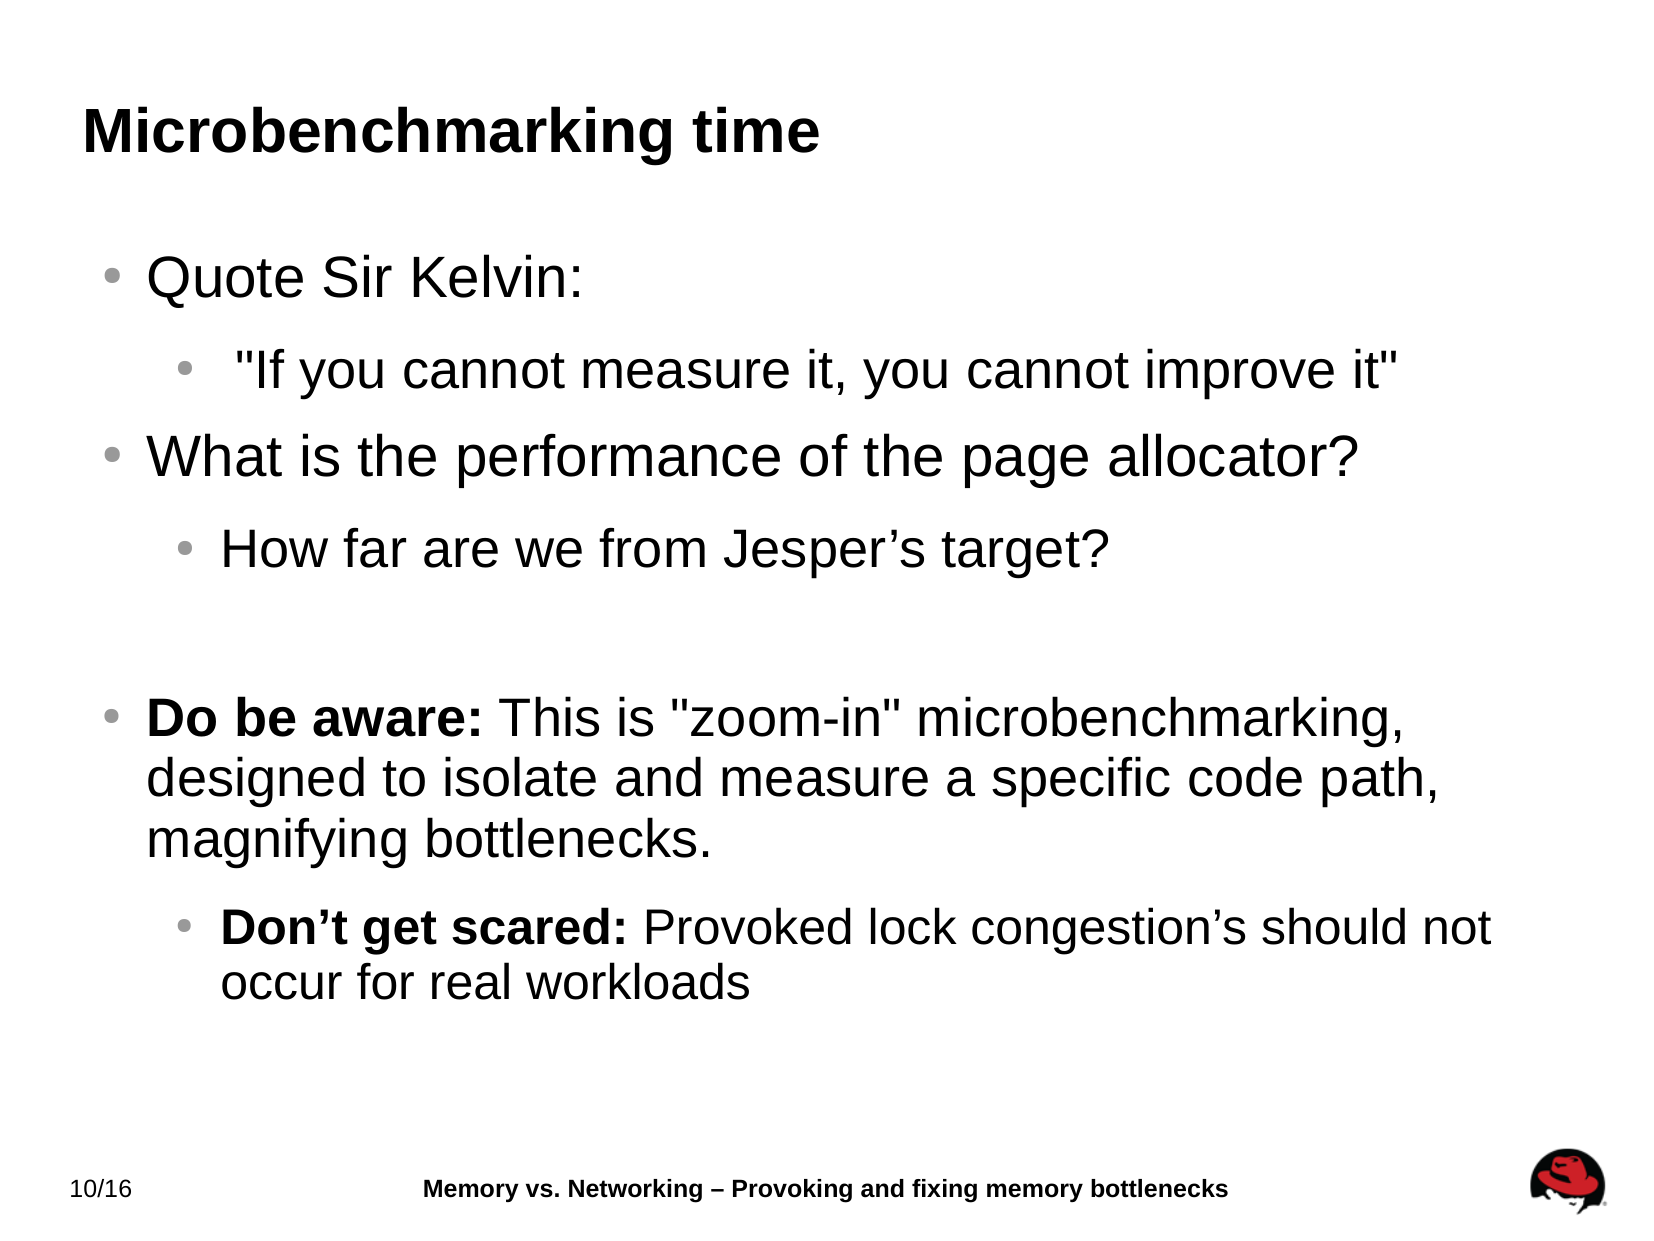

# Microbenchmarking time
Quote Sir Kelvin:
 "If you cannot measure it, you cannot improve it"
What is the performance of the page allocator?
How far are we from Jesper’s target?
Do be aware: This is "zoom-in" microbenchmarking, designed to isolate and measure a specific code path, magnifying bottlenecks.
Don’t get scared: Provoked lock congestion’s should not occur for real workloads